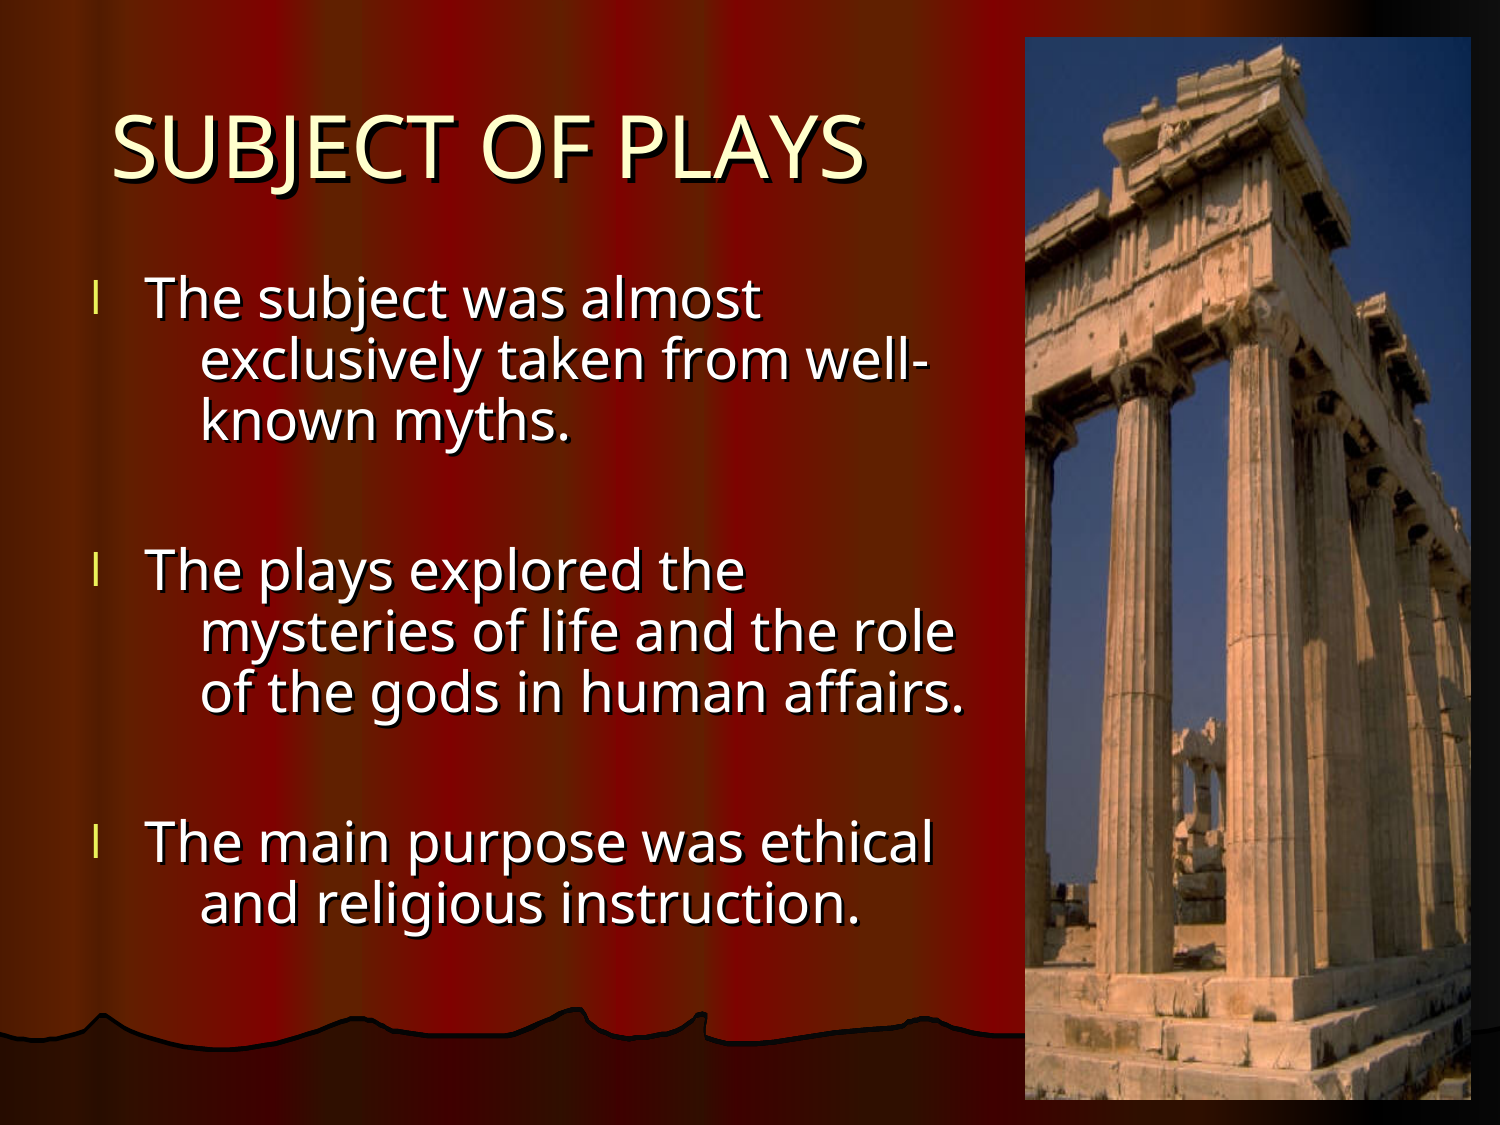

# SUBJECT OF PLAYS
The subject was almost exclusively taken from well-known myths.
The plays explored the mysteries of life and the role of the gods in human affairs.
The main purpose was ethical and religious instruction.